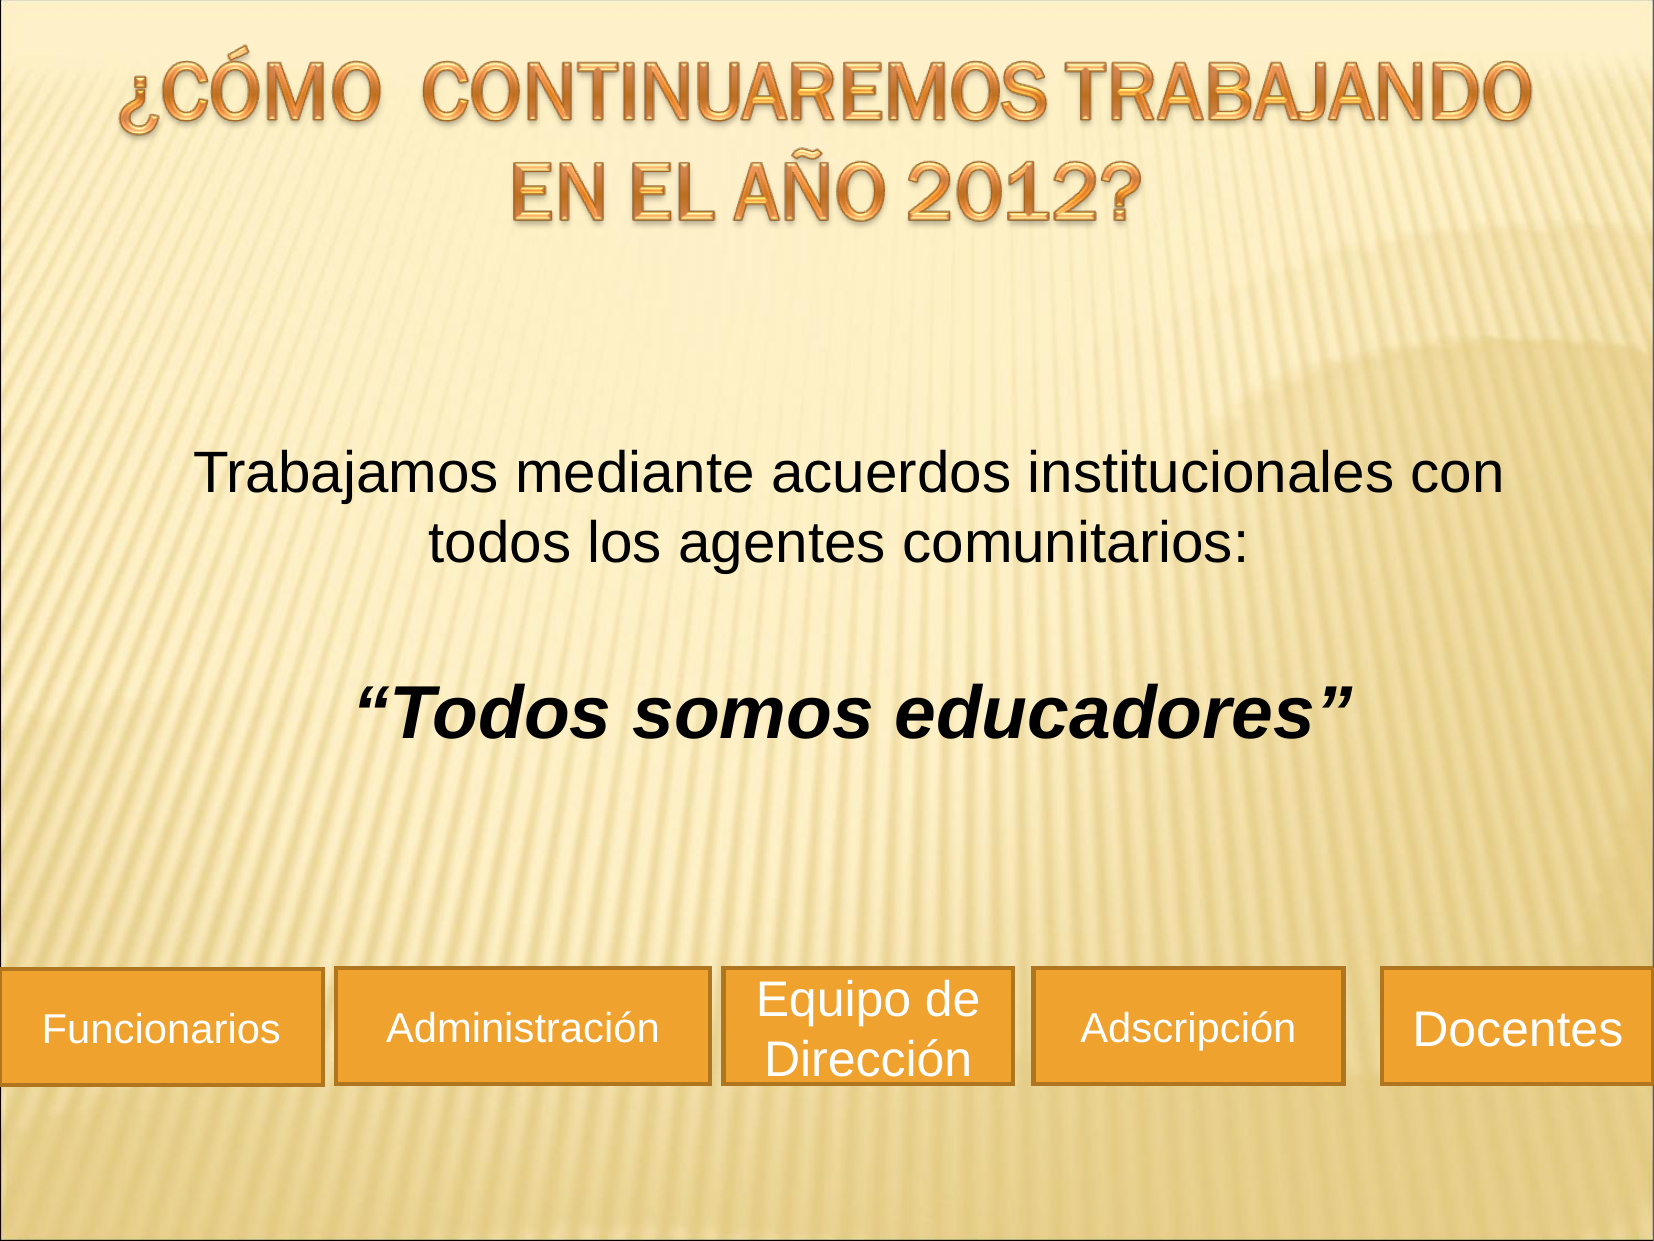

Trabajamos mediante acuerdos institucionales con todos los agentes comunitarios:
“Todos somos educadores”
Administración
Equipo de Dirección
Adscripción
Docentes
Funcionarios